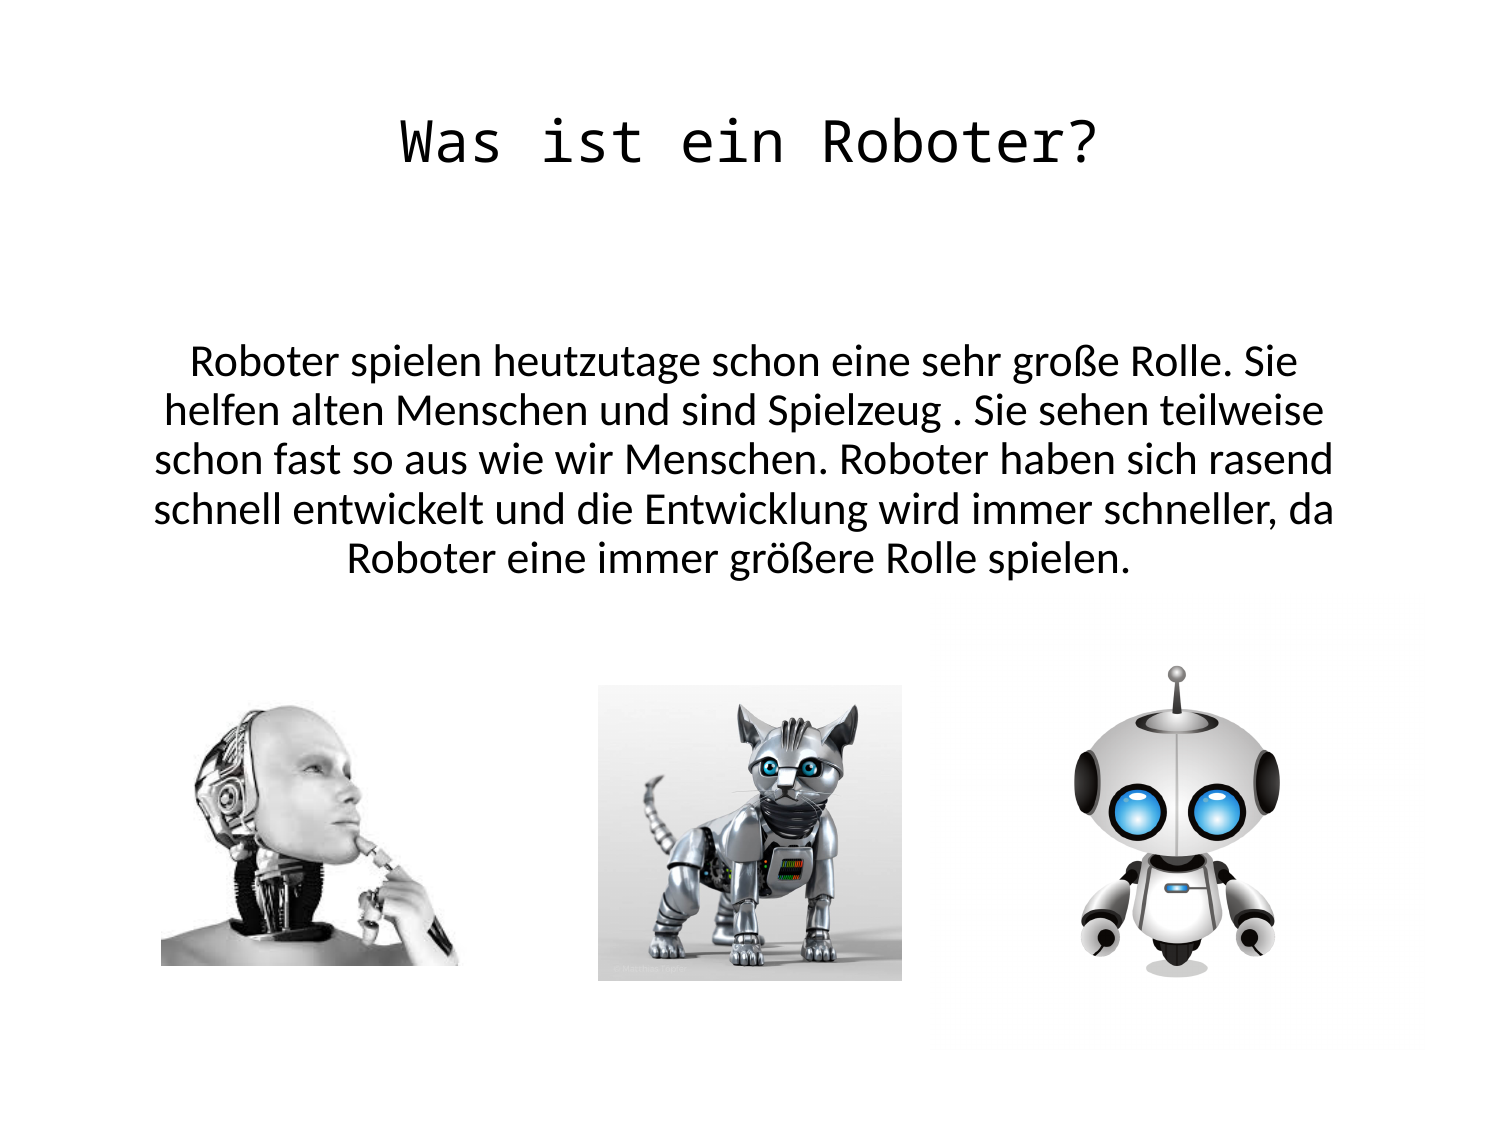

# Was ist ein Roboter?
Roboter spielen heutzutage schon eine sehr große Rolle. Sie helfen alten Menschen und sind Spielzeug . Sie sehen teilweise schon fast so aus wie wir Menschen. Roboter haben sich rasend schnell entwickelt und die Entwicklung wird immer schneller, da Roboter eine immer größere Rolle spielen.